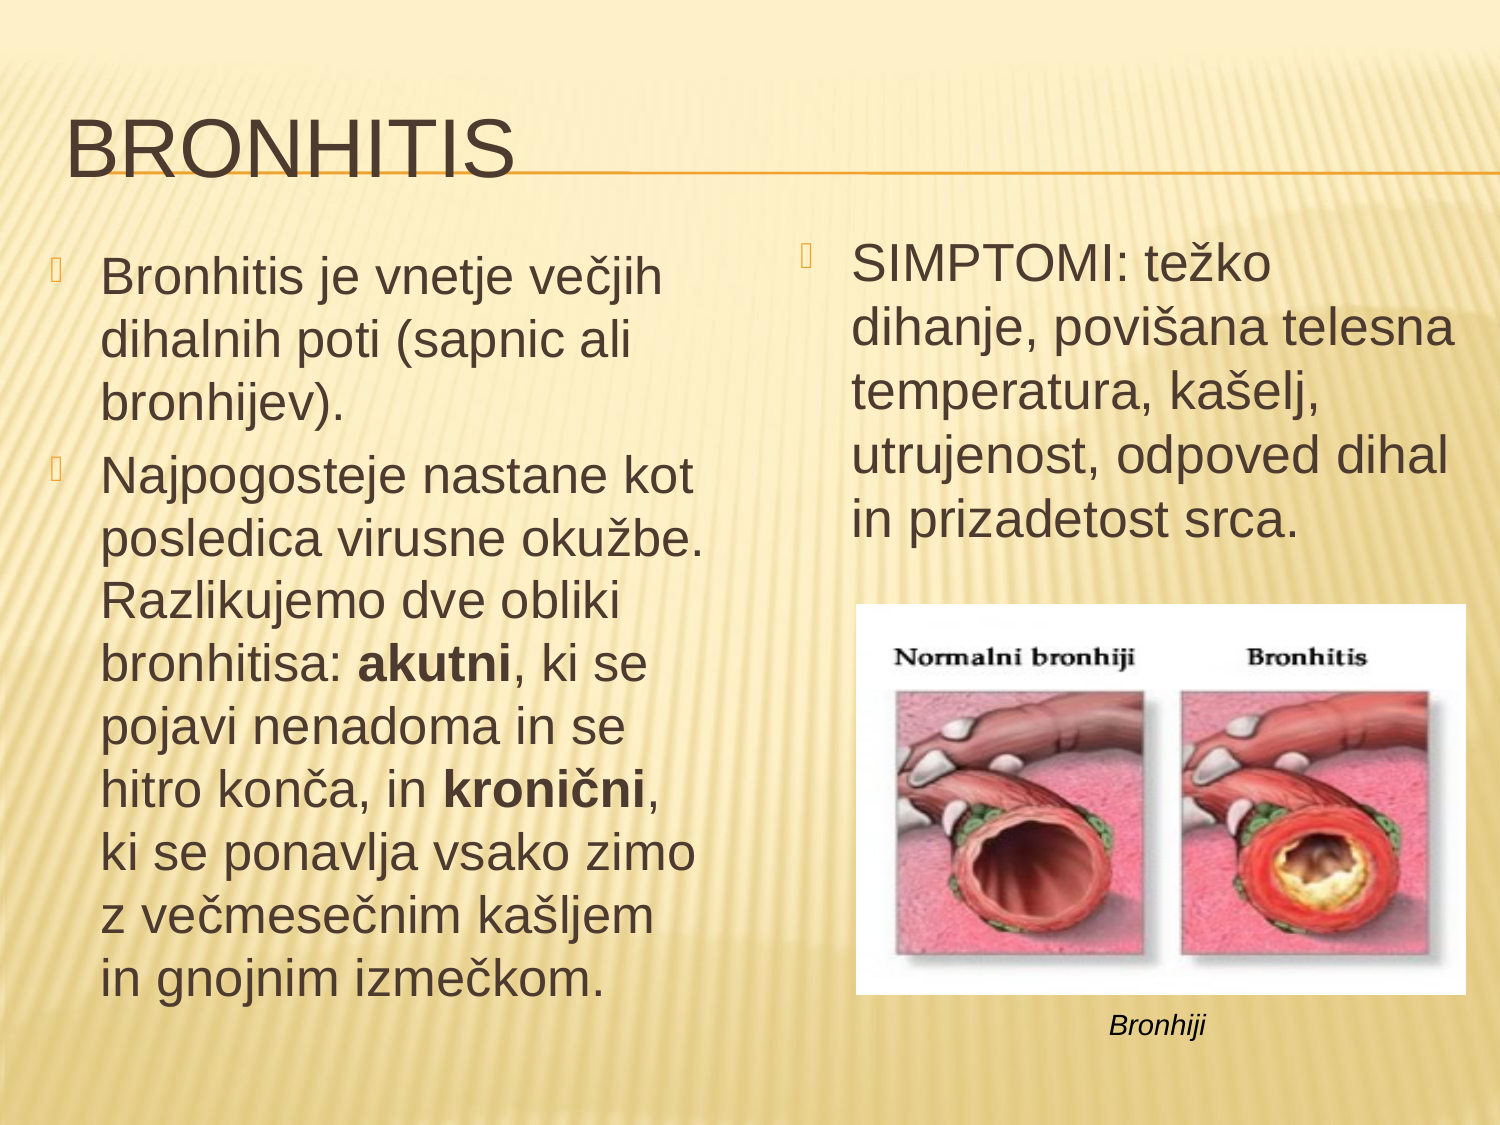

# bronhitis
SIMPTOMI: težko dihanje, povišana telesna temperatura, kašelj, utrujenost, odpoved dihal in prizadetost srca.
Bronhitis je vnetje večjih dihalnih poti (sapnic ali bronhijev).
Najpogosteje nastane kot posledica virusne okužbe. Razlikujemo dve obliki bronhitisa: akutni, ki se pojavi nenadoma in se hitro konča, in kronični, ki se ponavlja vsako zimo z večmesečnim kašljem in gnojnim izmečkom.
Bronhiji